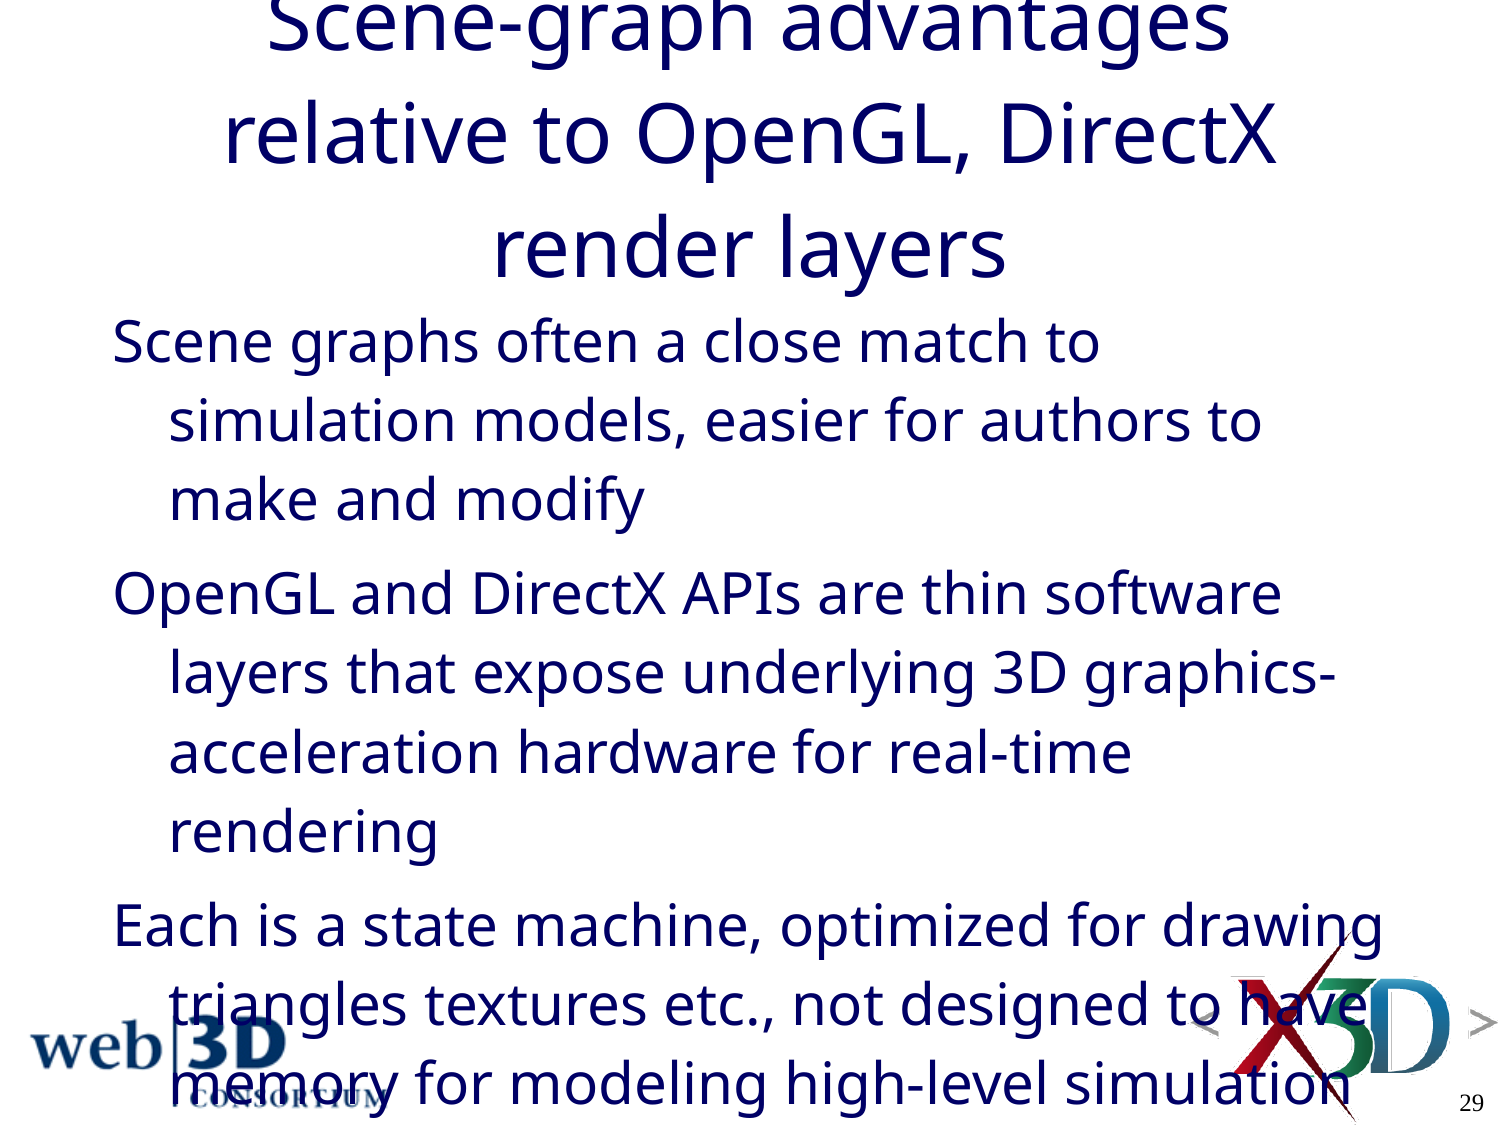

# Scene-graph advantages relative to OpenGL, DirectX render layers
Scene graphs often a close match to simulation models, easier for authors to make and modify
OpenGL and DirectX APIs are thin software layers that expose underlying 3D graphics-acceleration hardware for real-time rendering
Each is a state machine, optimized for drawing triangles textures etc., not designed to have memory for modeling high-level simulation objects, remembering user actions, etc.